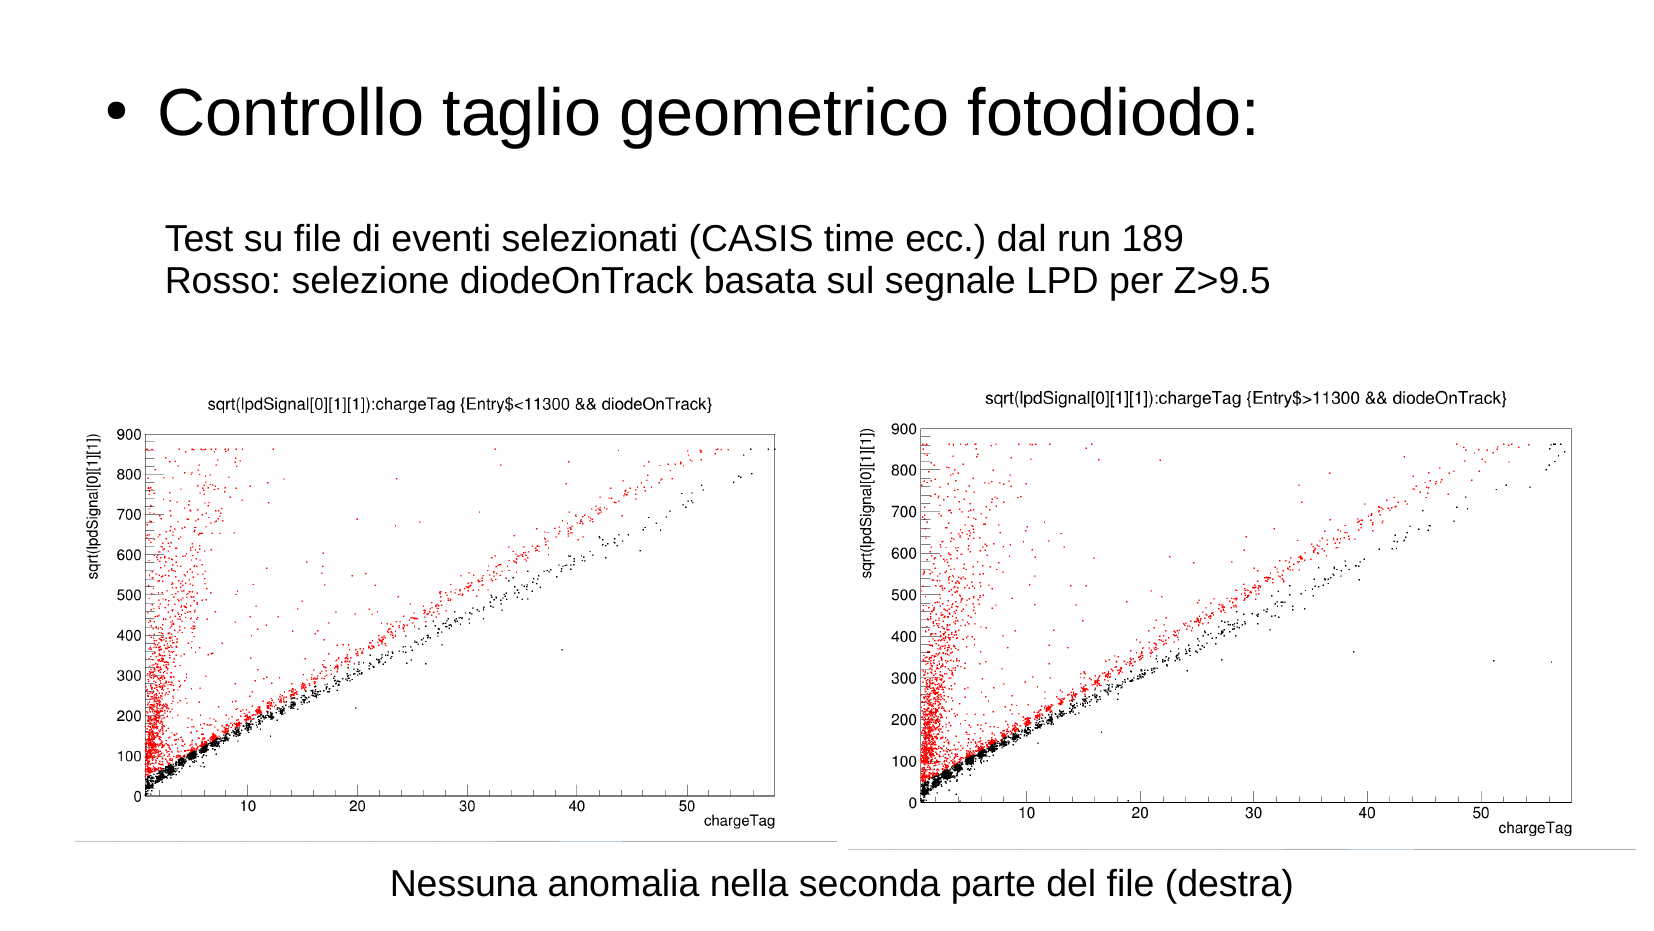

# Controllo taglio geometrico fotodiodo:
Test su file di eventi selezionati (CASIS time ecc.) dal run 189
Rosso: selezione diodeOnTrack basata sul segnale LPD per Z>9.5
Nessuna anomalia nella seconda parte del file (destra)